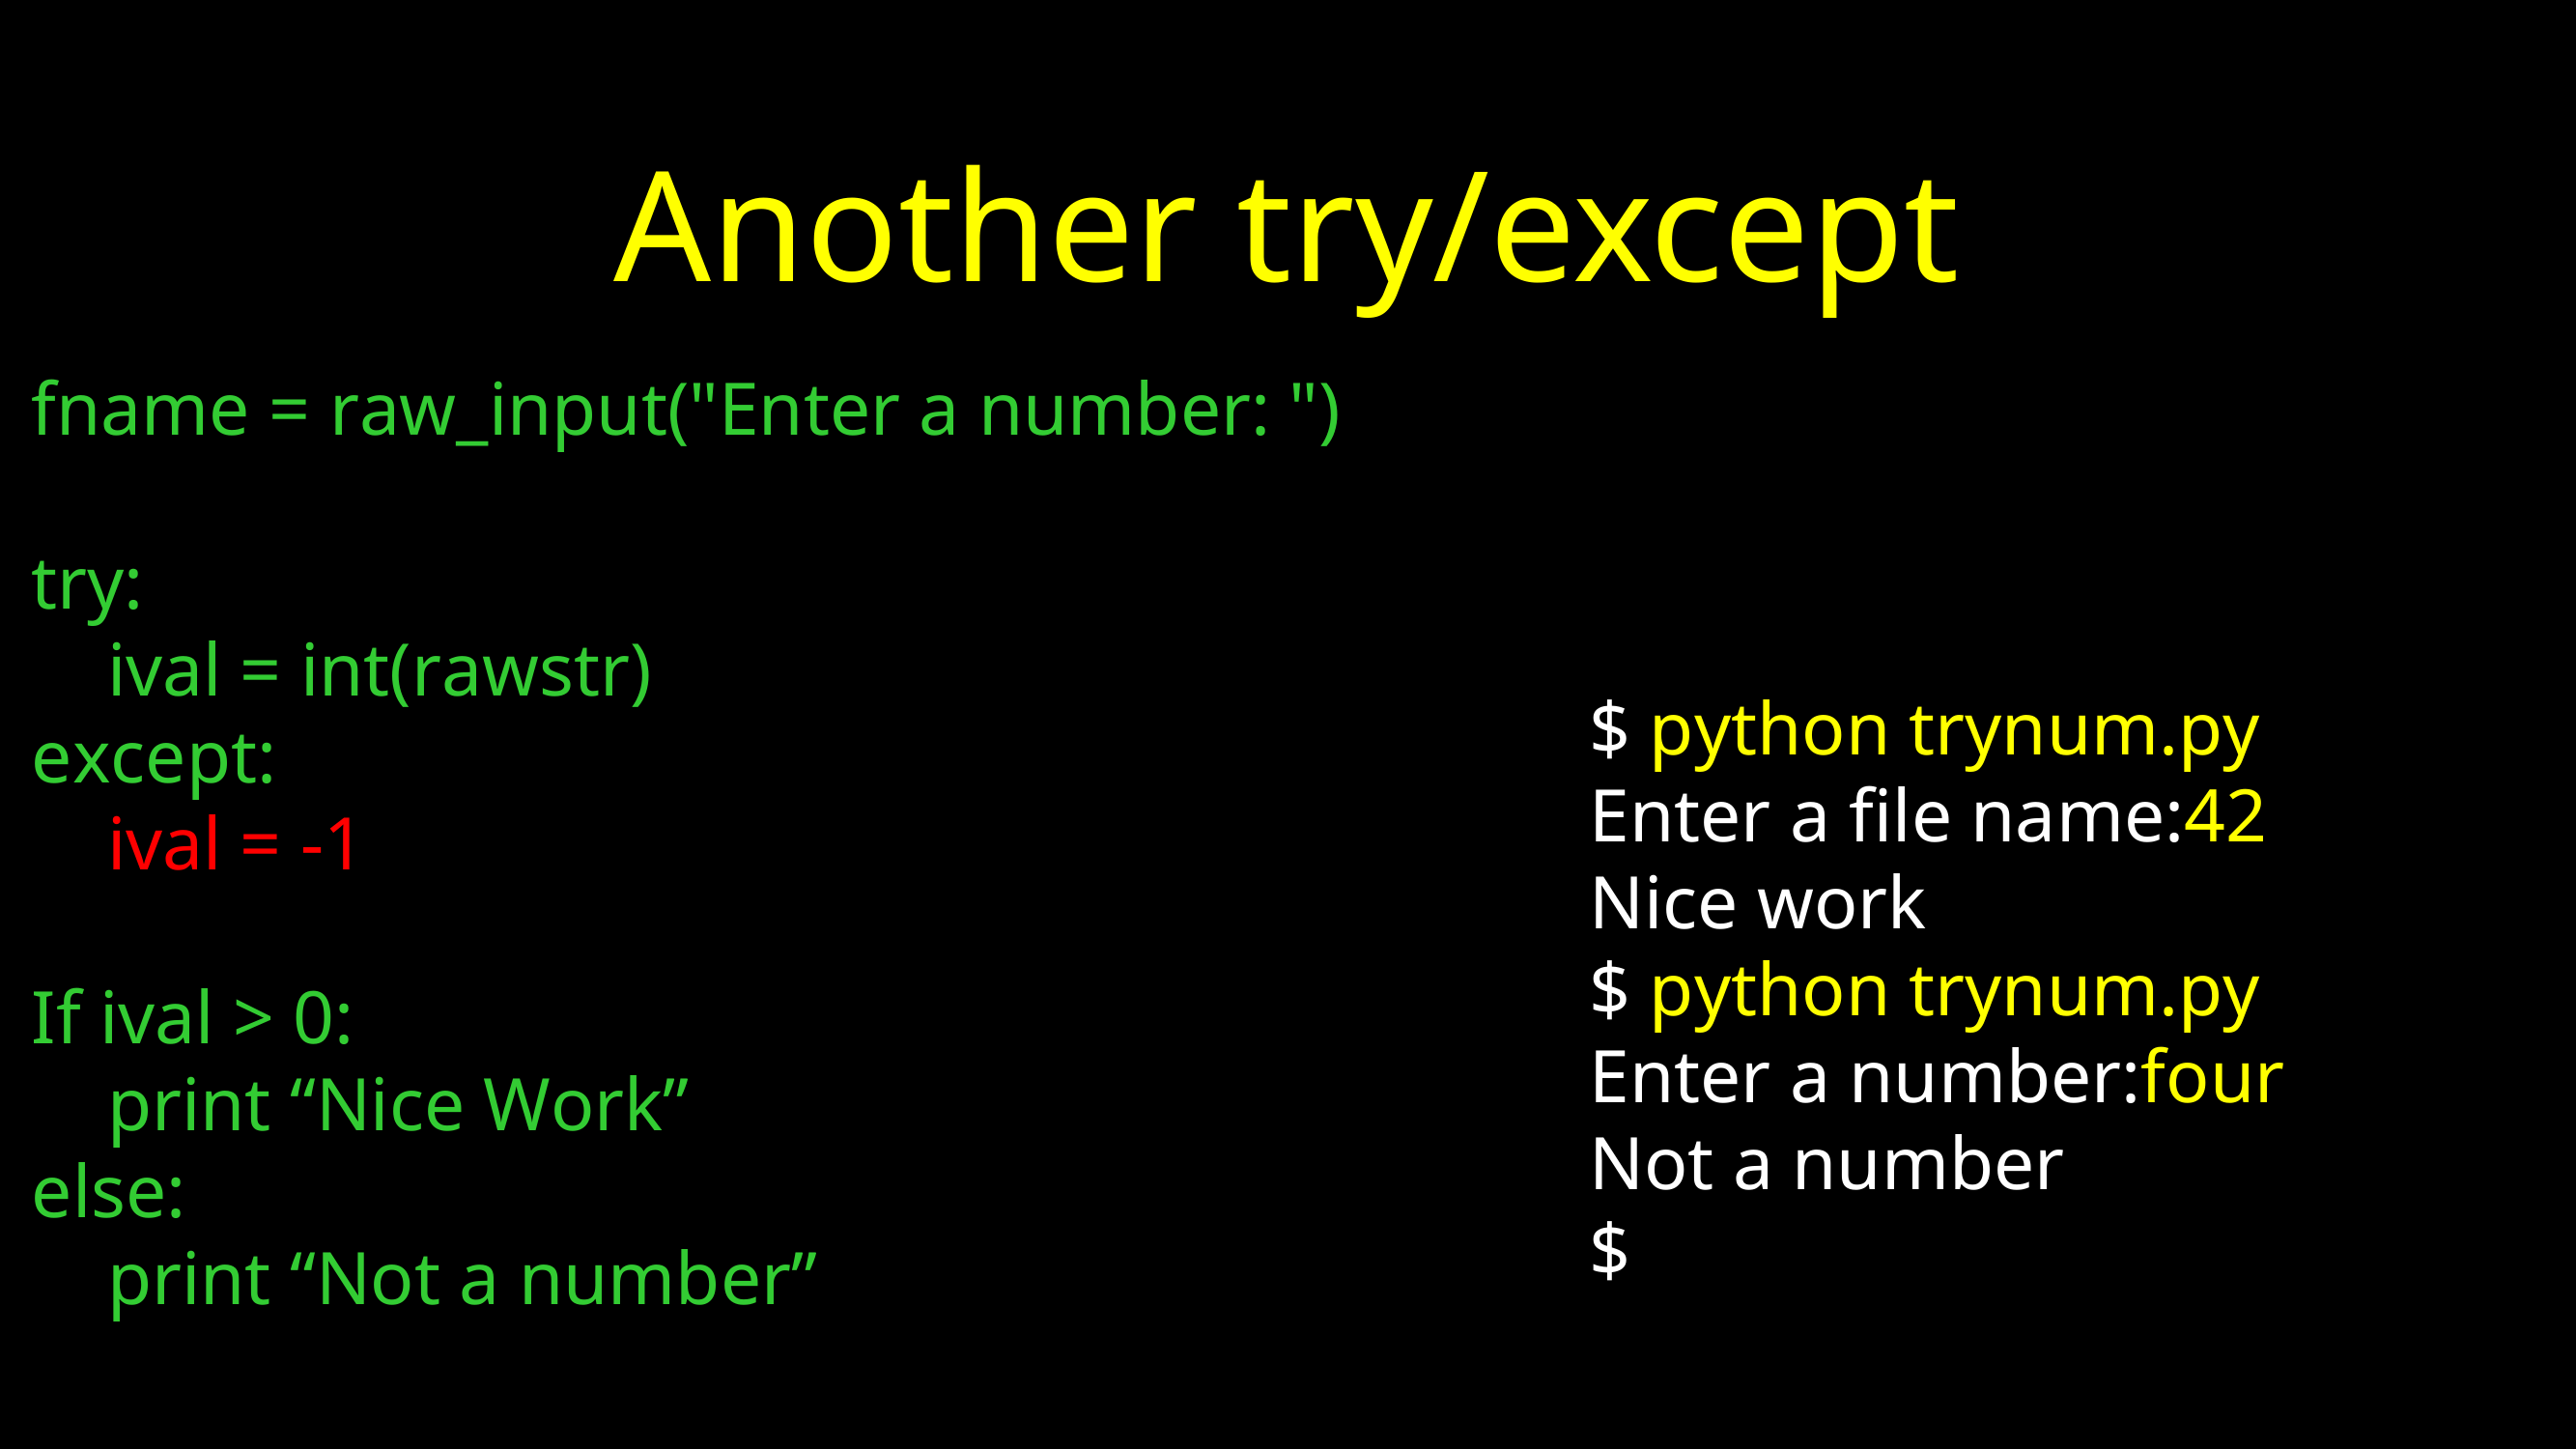

# Another try/except
fname = raw_input("Enter a number: ")
try:
 ival = int(rawstr)
except:
 ival = -1
If ival > 0:
 print “Nice Work”
else:
 print “Not a number”
$ python trynum.py
Enter a file name:42
Nice work
$ python trynum.py
Enter a number:four
Not a number
$